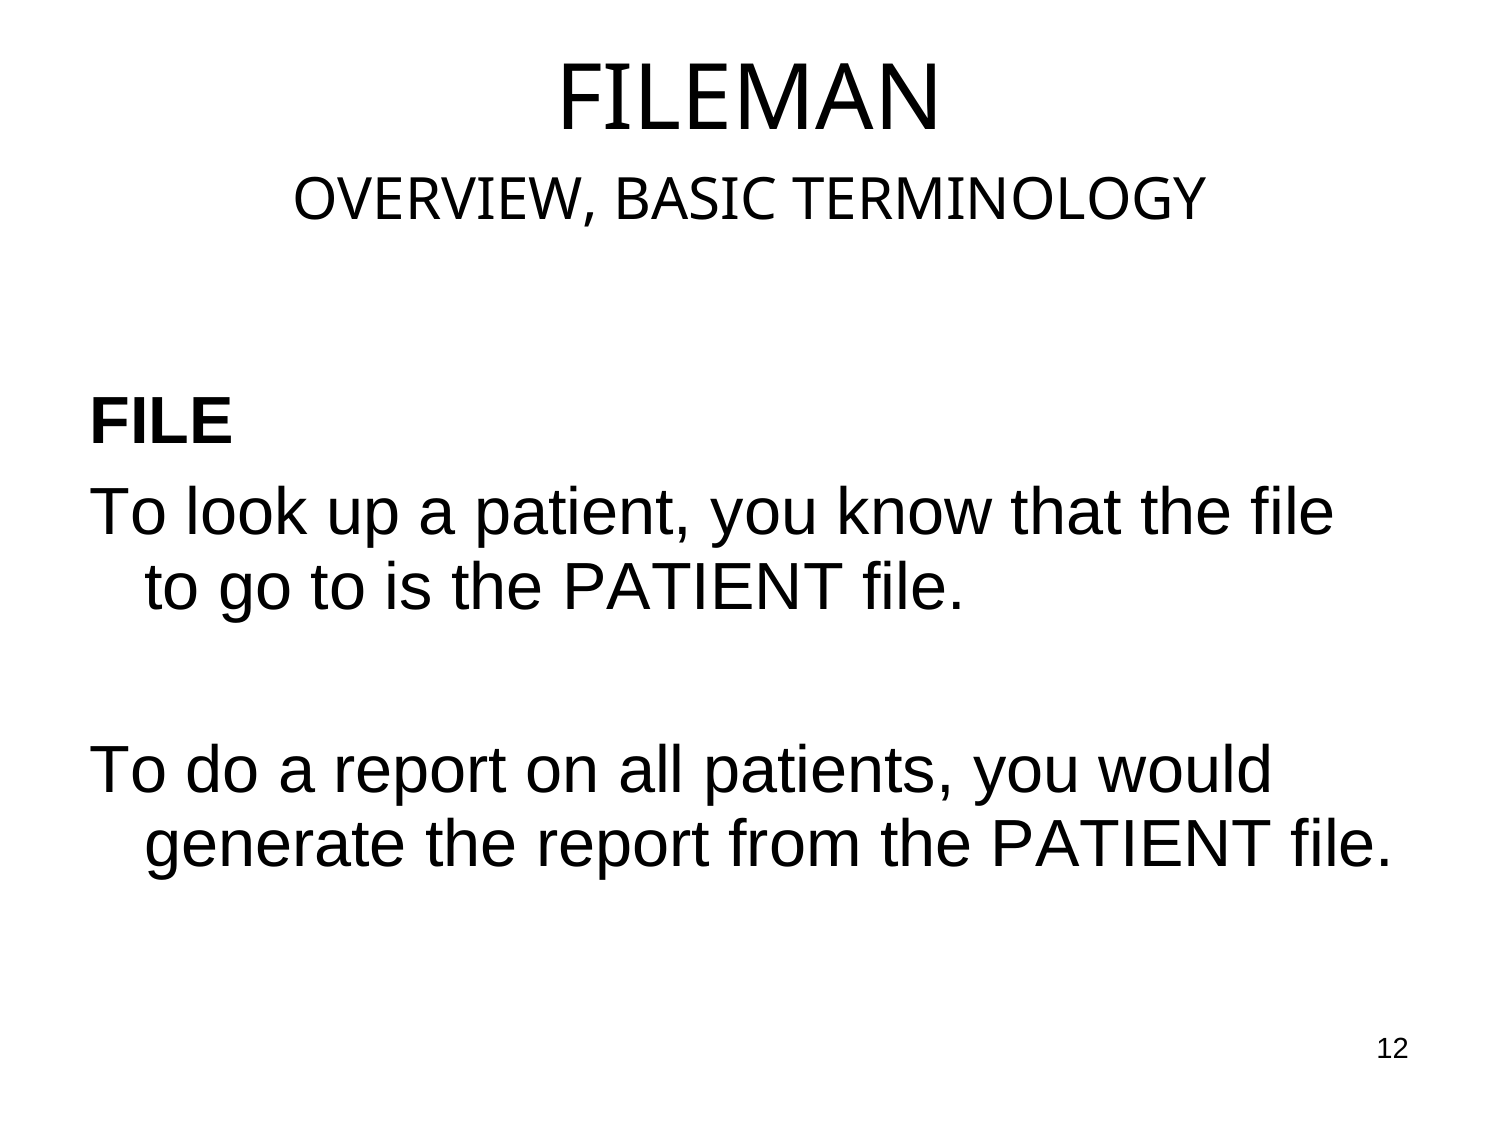

# FILEMAN OVERVIEW, BASIC TERMINOLOGY
FILE
To look up a patient, you know that the file to go to is the PATIENT file.
To do a report on all patients, you would generate the report from the PATIENT file.
12